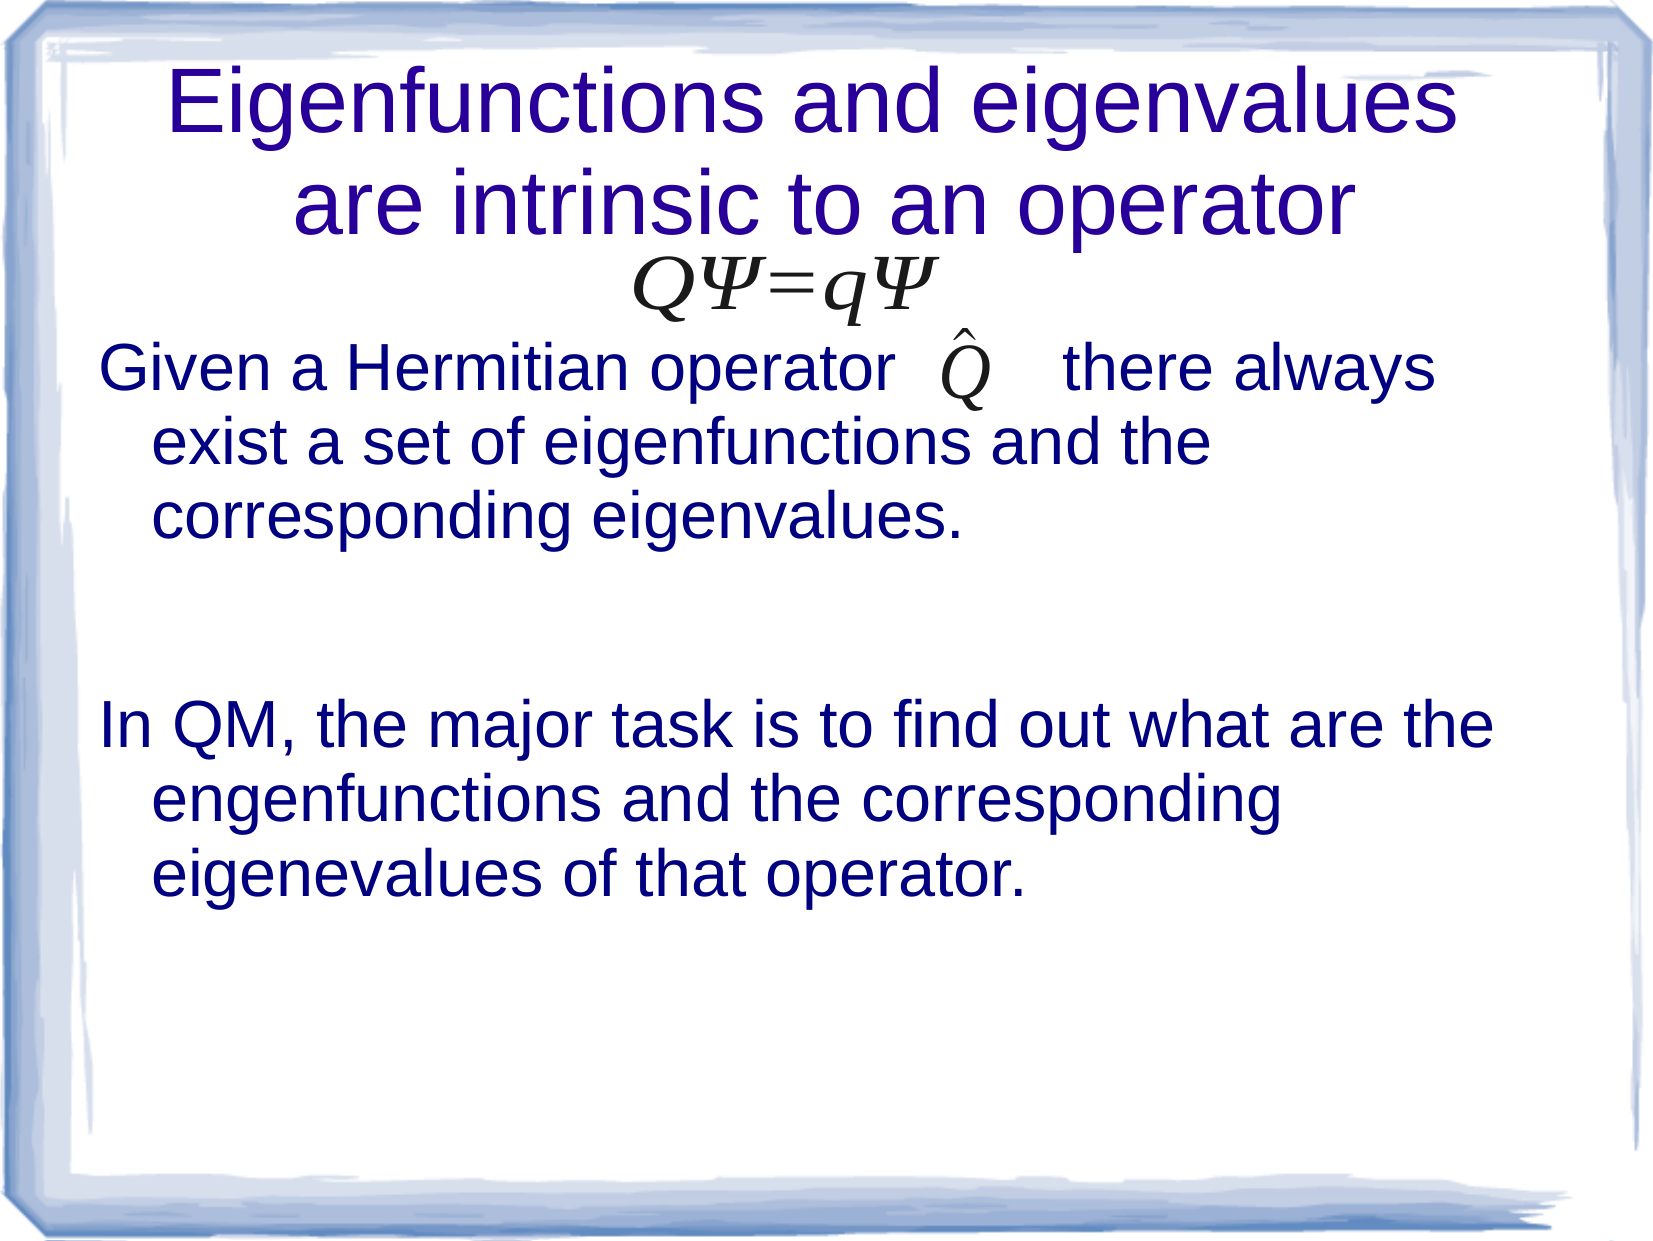

# Eigenfunctions and eigenvalues are intrinsic to an operator
Given a Hermitian operator there always exist a set of eigenfunctions and the corresponding eigenvalues.
In QM, the major task is to find out what are the engenfunctions and the corresponding eigenevalues of that operator.